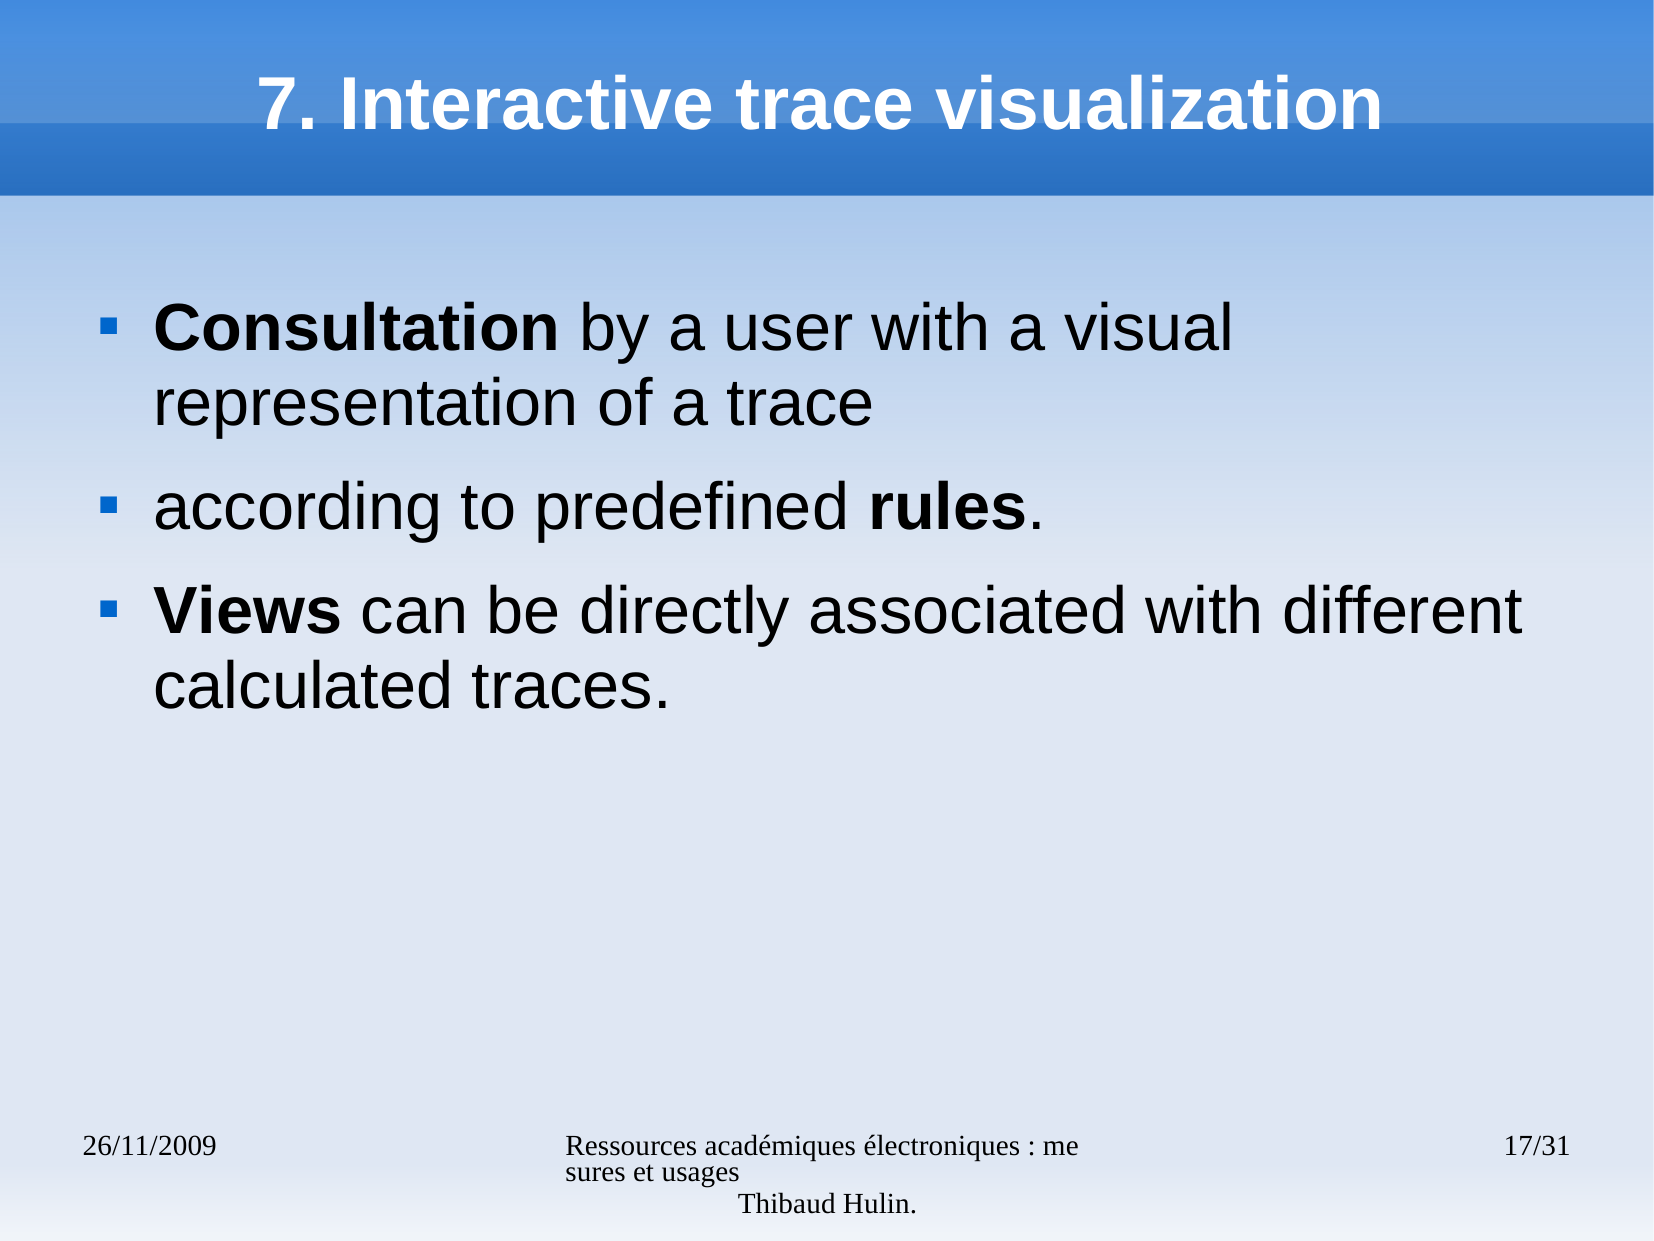

# 7. Interactive trace visualization
Consultation by a user with a visual representation of a trace
according to predefined rules.
Views can be directly associated with different calculated traces.
26/11/2009
Ressources académiques électroniques : mesures et usages
17